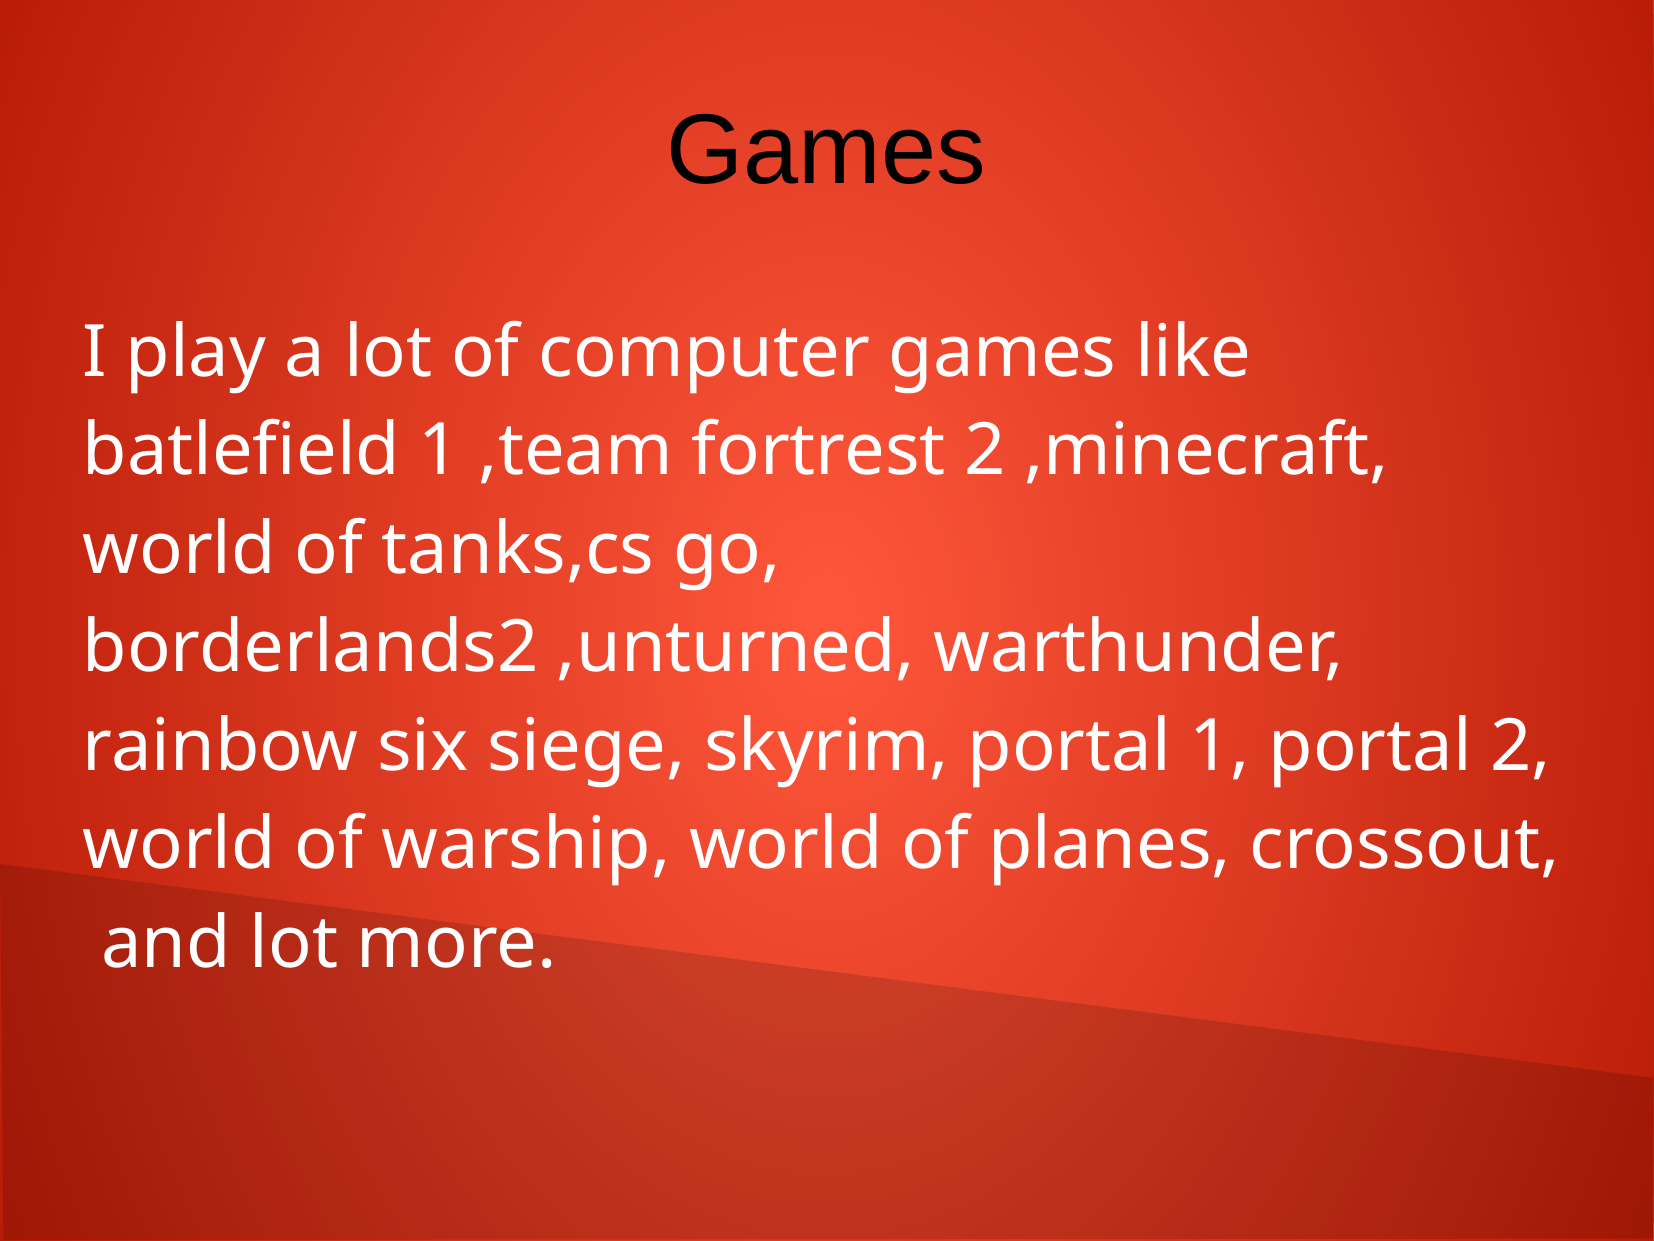

# Games
I play a lot of computer games like batlefield 1 ,team fortrest 2 ,minecraft, world of tanks,cs go, borderlands2 ,unturned, warthunder, rainbow six siege, skyrim, portal 1, portal 2, world of warship, world of planes, crossout, and lot more.